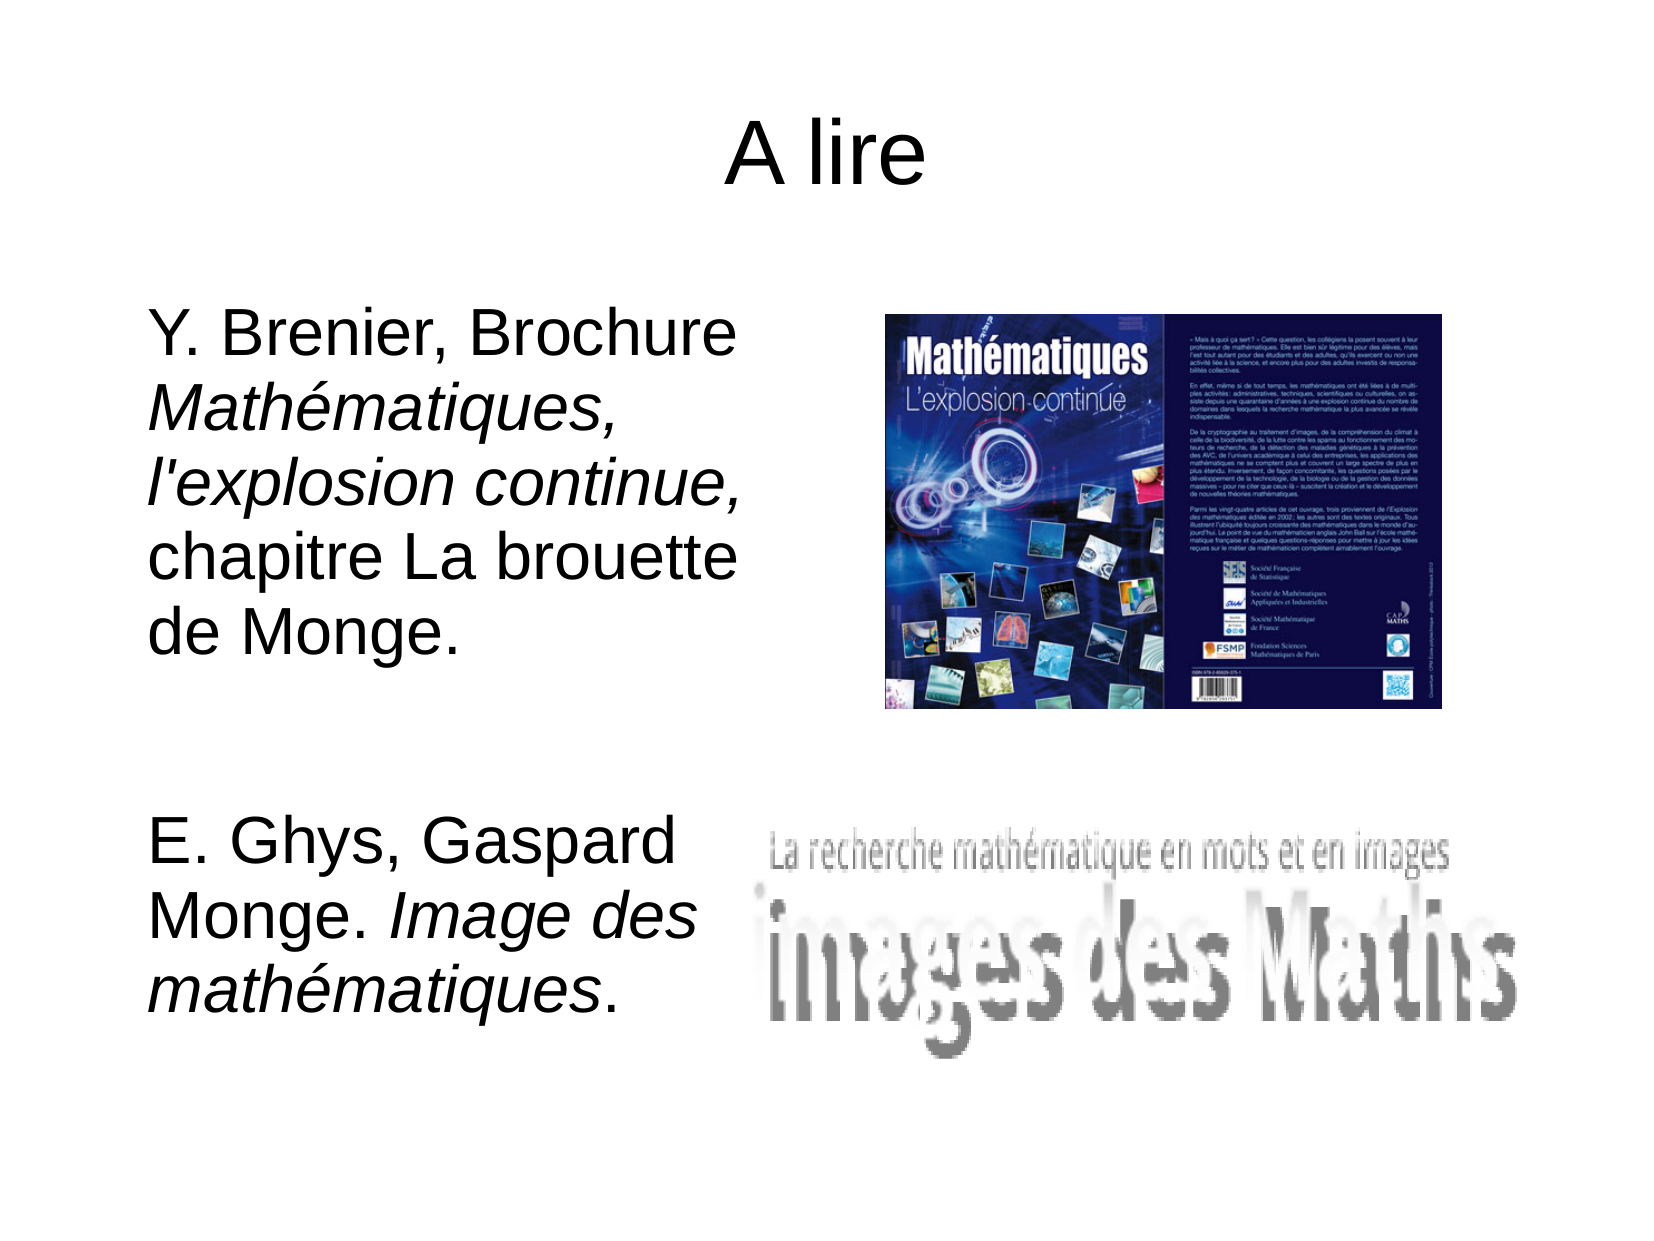

# A lire
Y. Brenier, Brochure Mathématiques, l'explosion continue, chapitre La brouette de Monge.
E. Ghys, Gaspard Monge. Image des mathématiques.